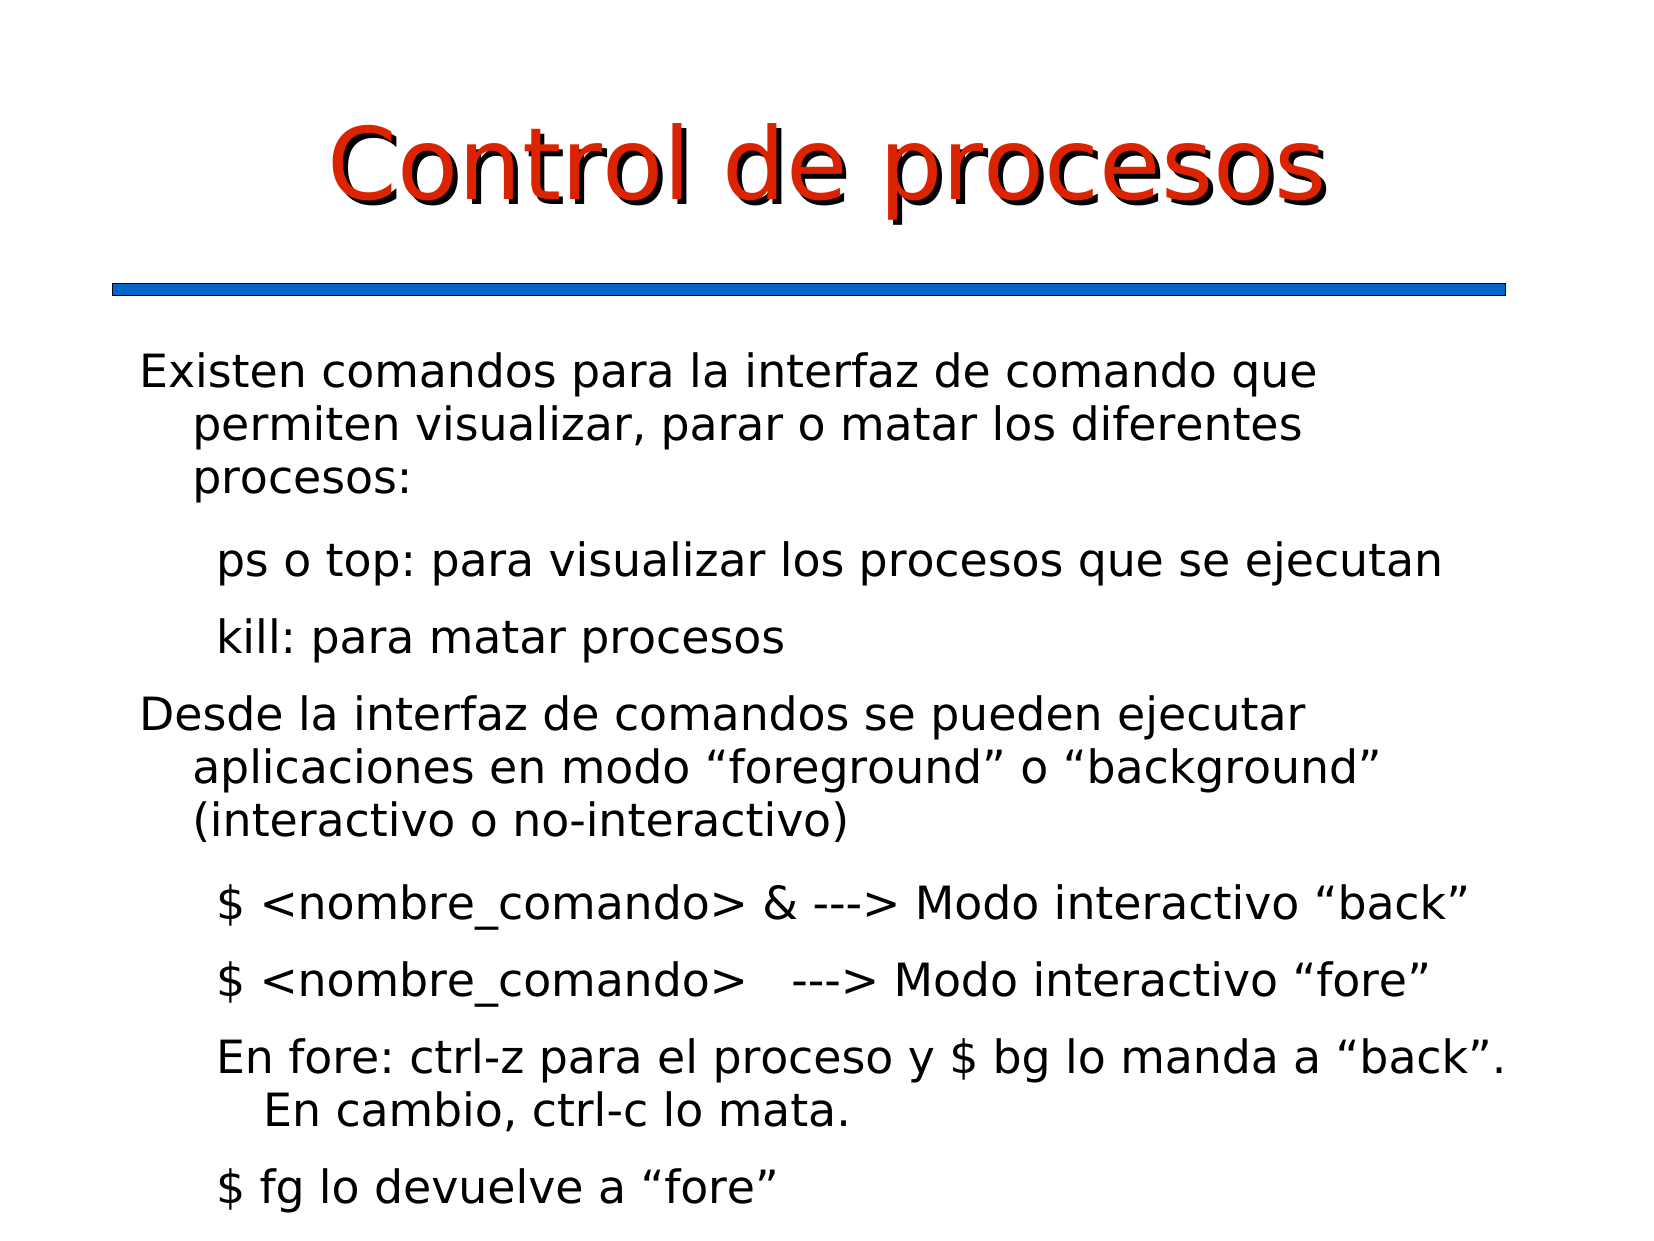

# Control de procesos
Existen comandos para la interfaz de comando que permiten visualizar, parar o matar los diferentes procesos:
ps o top: para visualizar los procesos que se ejecutan
kill: para matar procesos
Desde la interfaz de comandos se pueden ejecutar aplicaciones en modo “foreground” o “background” (interactivo o no-interactivo)
$ <nombre_comando> & ---> Modo interactivo “back”
$ <nombre_comando> ---> Modo interactivo “fore”
En fore: ctrl-z para el proceso y $ bg lo manda a “back”. En cambio, ctrl-c lo mata.
$ fg lo devuelve a “fore”